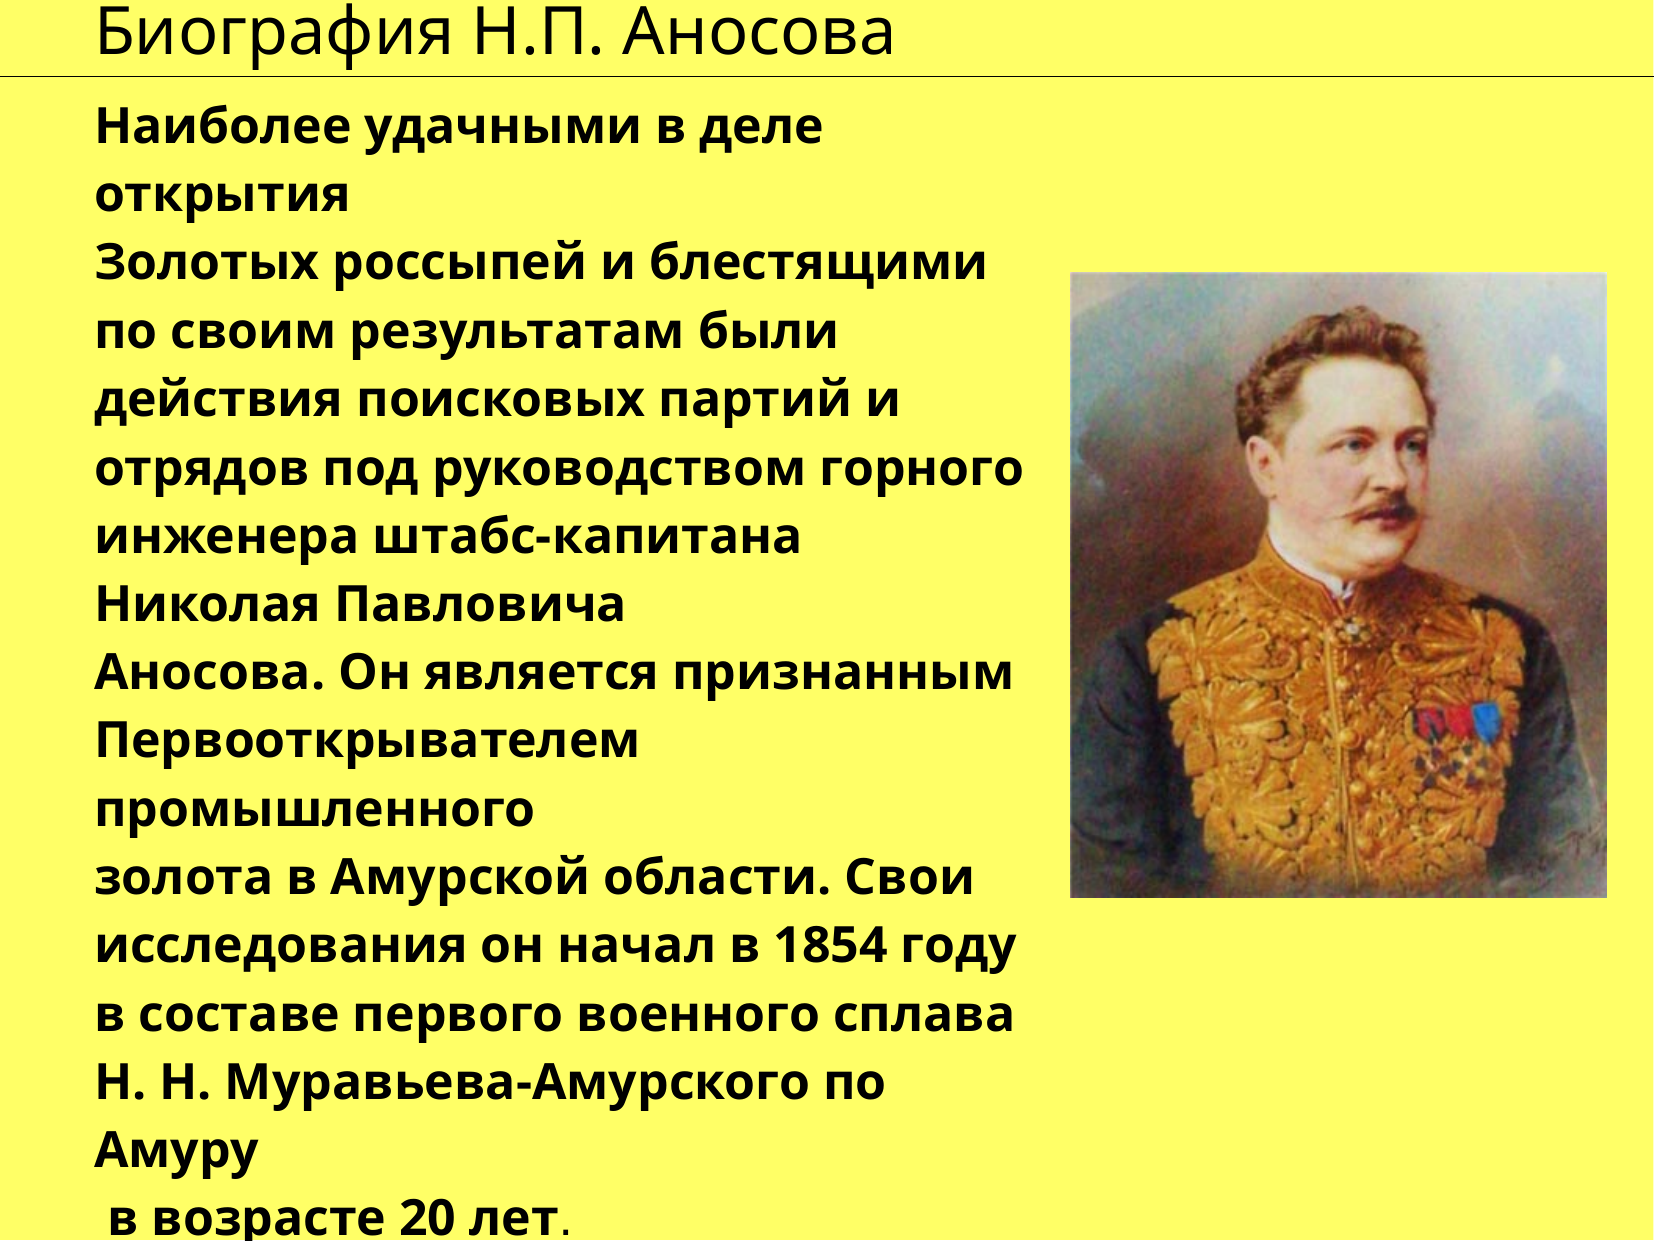

Биография Н.П. Аносова
Наиболее удачными в деле открытия
Золотых россыпей и блестящими по своим результатам были действия поисковых партий и отрядов под руководством горного инженера штабс-капитана Николая Павловича
Аносова. Он является признанным
Первооткрывателем промышленного
золота в Амурской области. Свои
исследования он начал в 1854 году
в составе первого военного сплава
Н. Н. Муравьева-Амурского по Амуру
 в возрасте 20 лет.